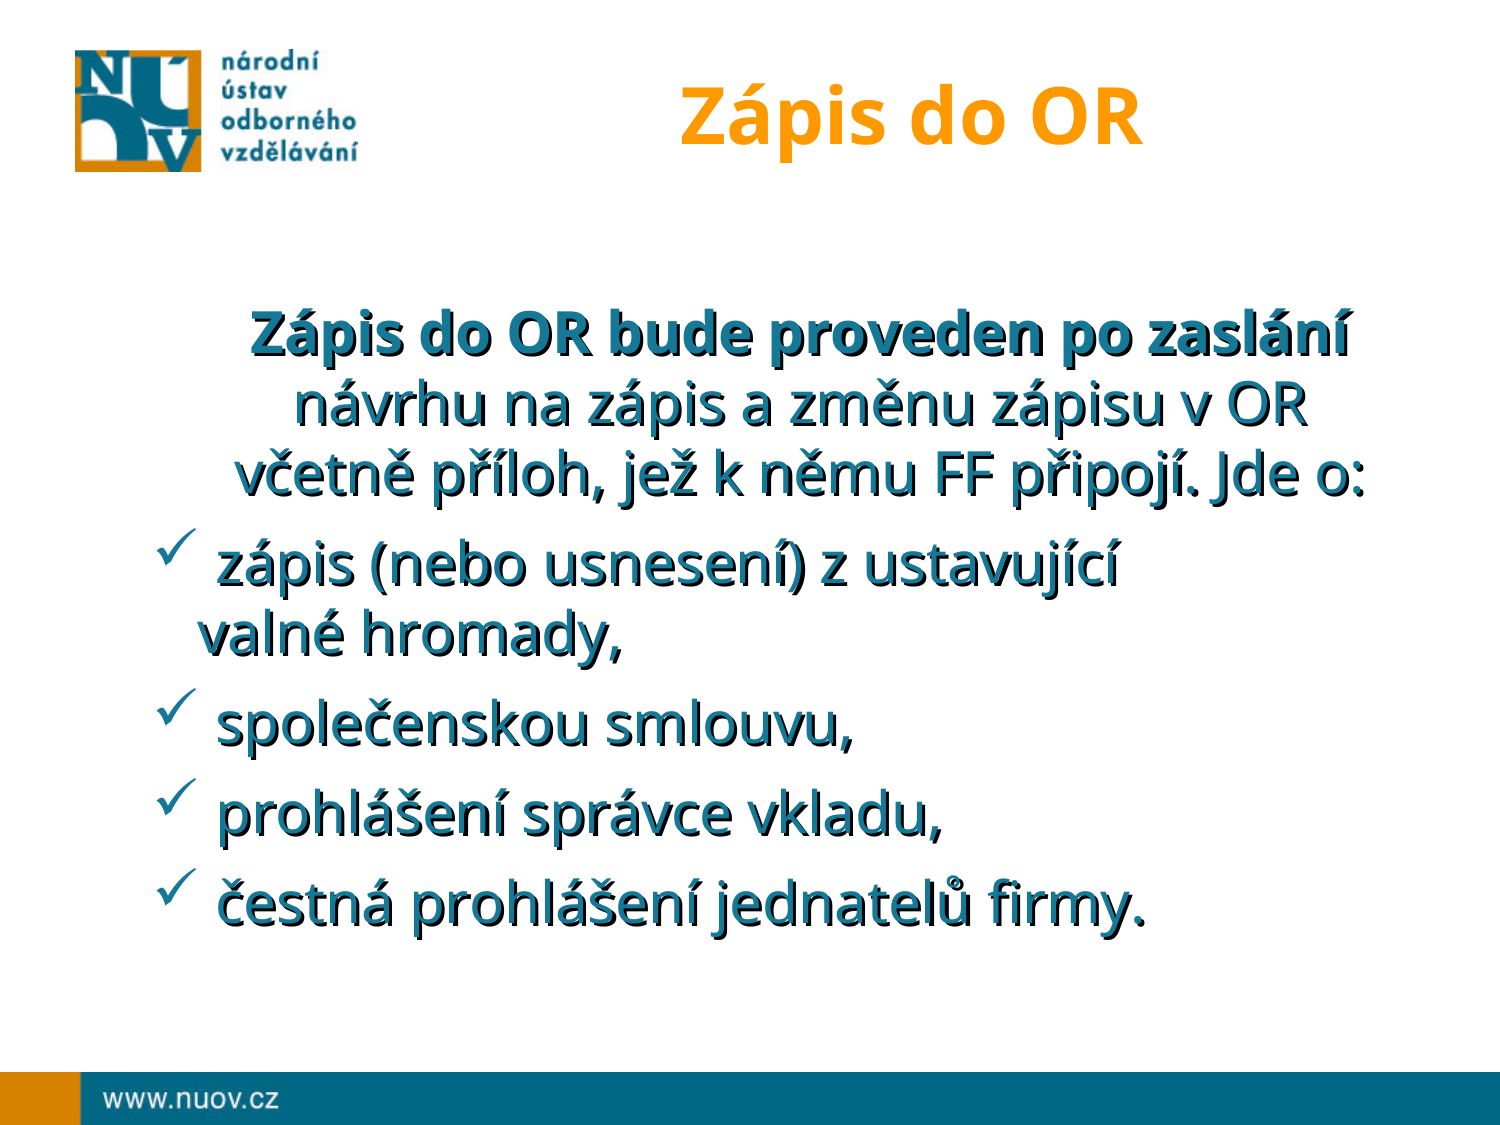

# Zápis do OR
Zápis do OR bude proveden po zaslání
návrhu na zápis a změnu zápisu v OR
včetně příloh, jež k němu FF připojí. Jde o:
 zápis (nebo usnesení) z ustavující
 valné hromady,
 společenskou smlouvu,
 prohlášení správce vkladu,
 čestná prohlášení jednatelů firmy.